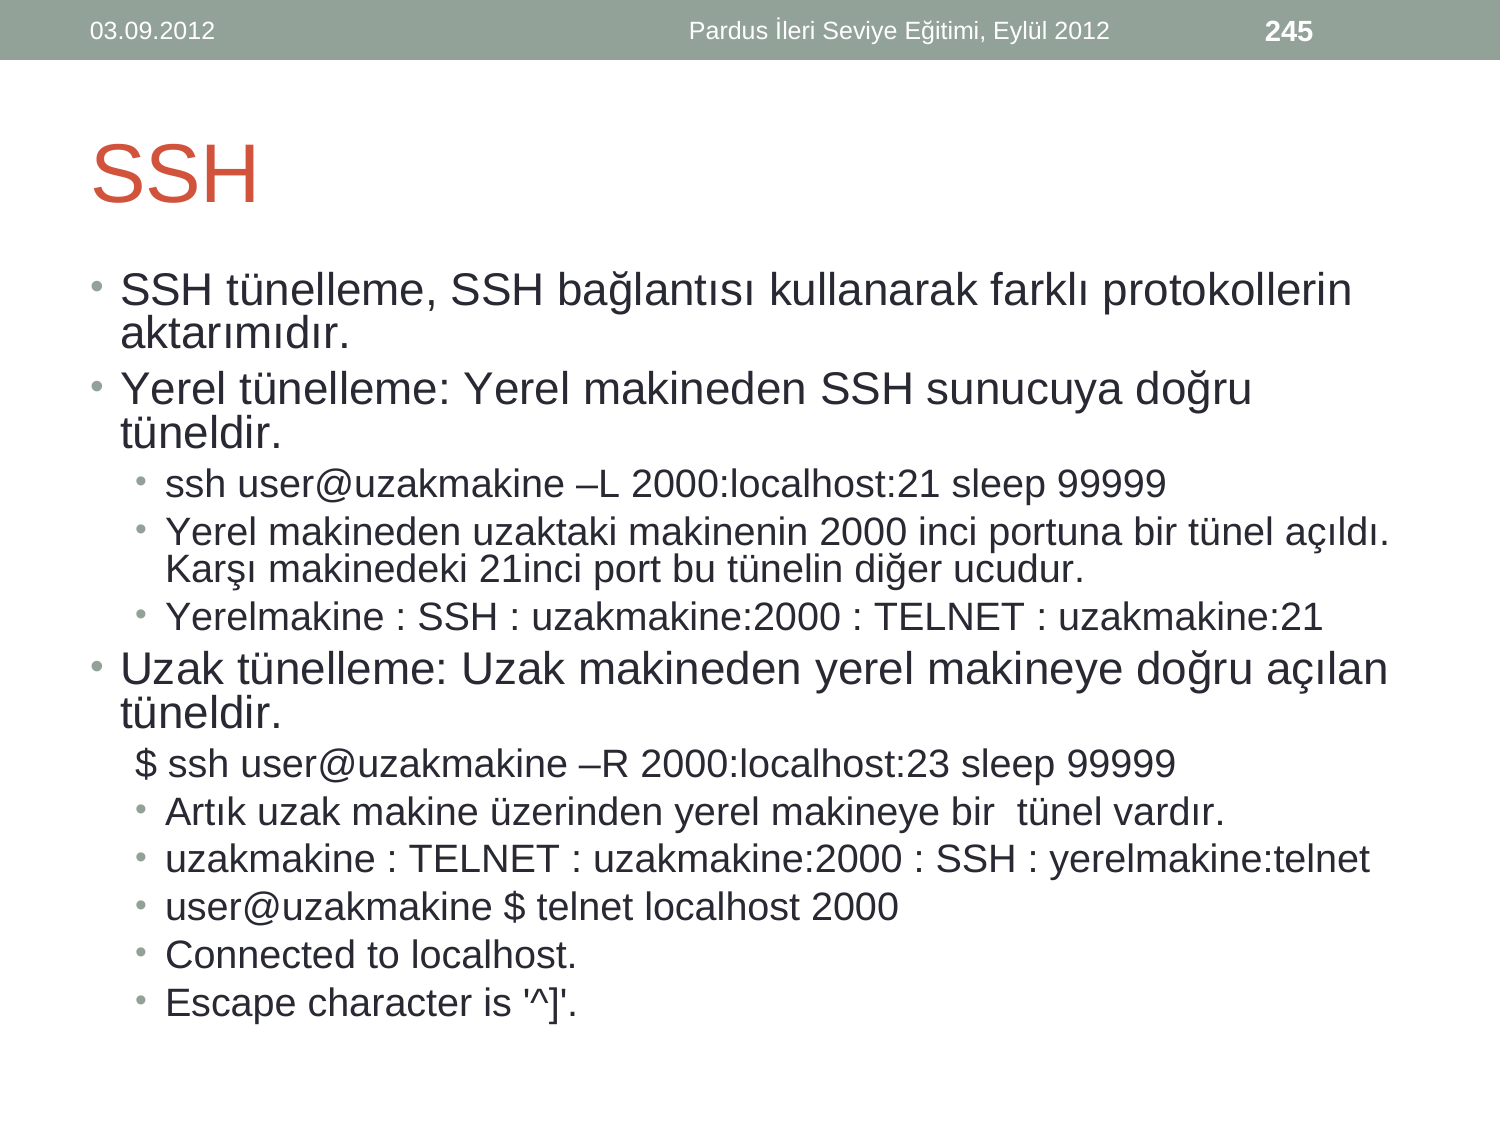

03.09.2012
Pardus İleri Seviye Eğitimi, Eylül 2012
# SSH
SSH tünelleme, SSH bağlantısı kullanarak farklı protokollerin aktarımıdır.
Yerel tünelleme: Yerel makineden SSH sunucuya doğru tüneldir.
ssh user@uzakmakine –L 2000:localhost:21 sleep 99999
Yerel makineden uzaktaki makinenin 2000 inci portuna bir tünel açıldı. Karşı makinedeki 21inci port bu tünelin diğer ucudur.
Yerelmakine : SSH : uzakmakine:2000 : TELNET : uzakmakine:21
Uzak tünelleme: Uzak makineden yerel makineye doğru açılan tüneldir.
$ ssh user@uzakmakine –R 2000:localhost:23 sleep 99999
Artık uzak makine üzerinden yerel makineye bir tünel vardır.
uzakmakine : TELNET : uzakmakine:2000 : SSH : yerelmakine:telnet
user@uzakmakine $ telnet localhost 2000
Connected to localhost.
Escape character is '^]'.